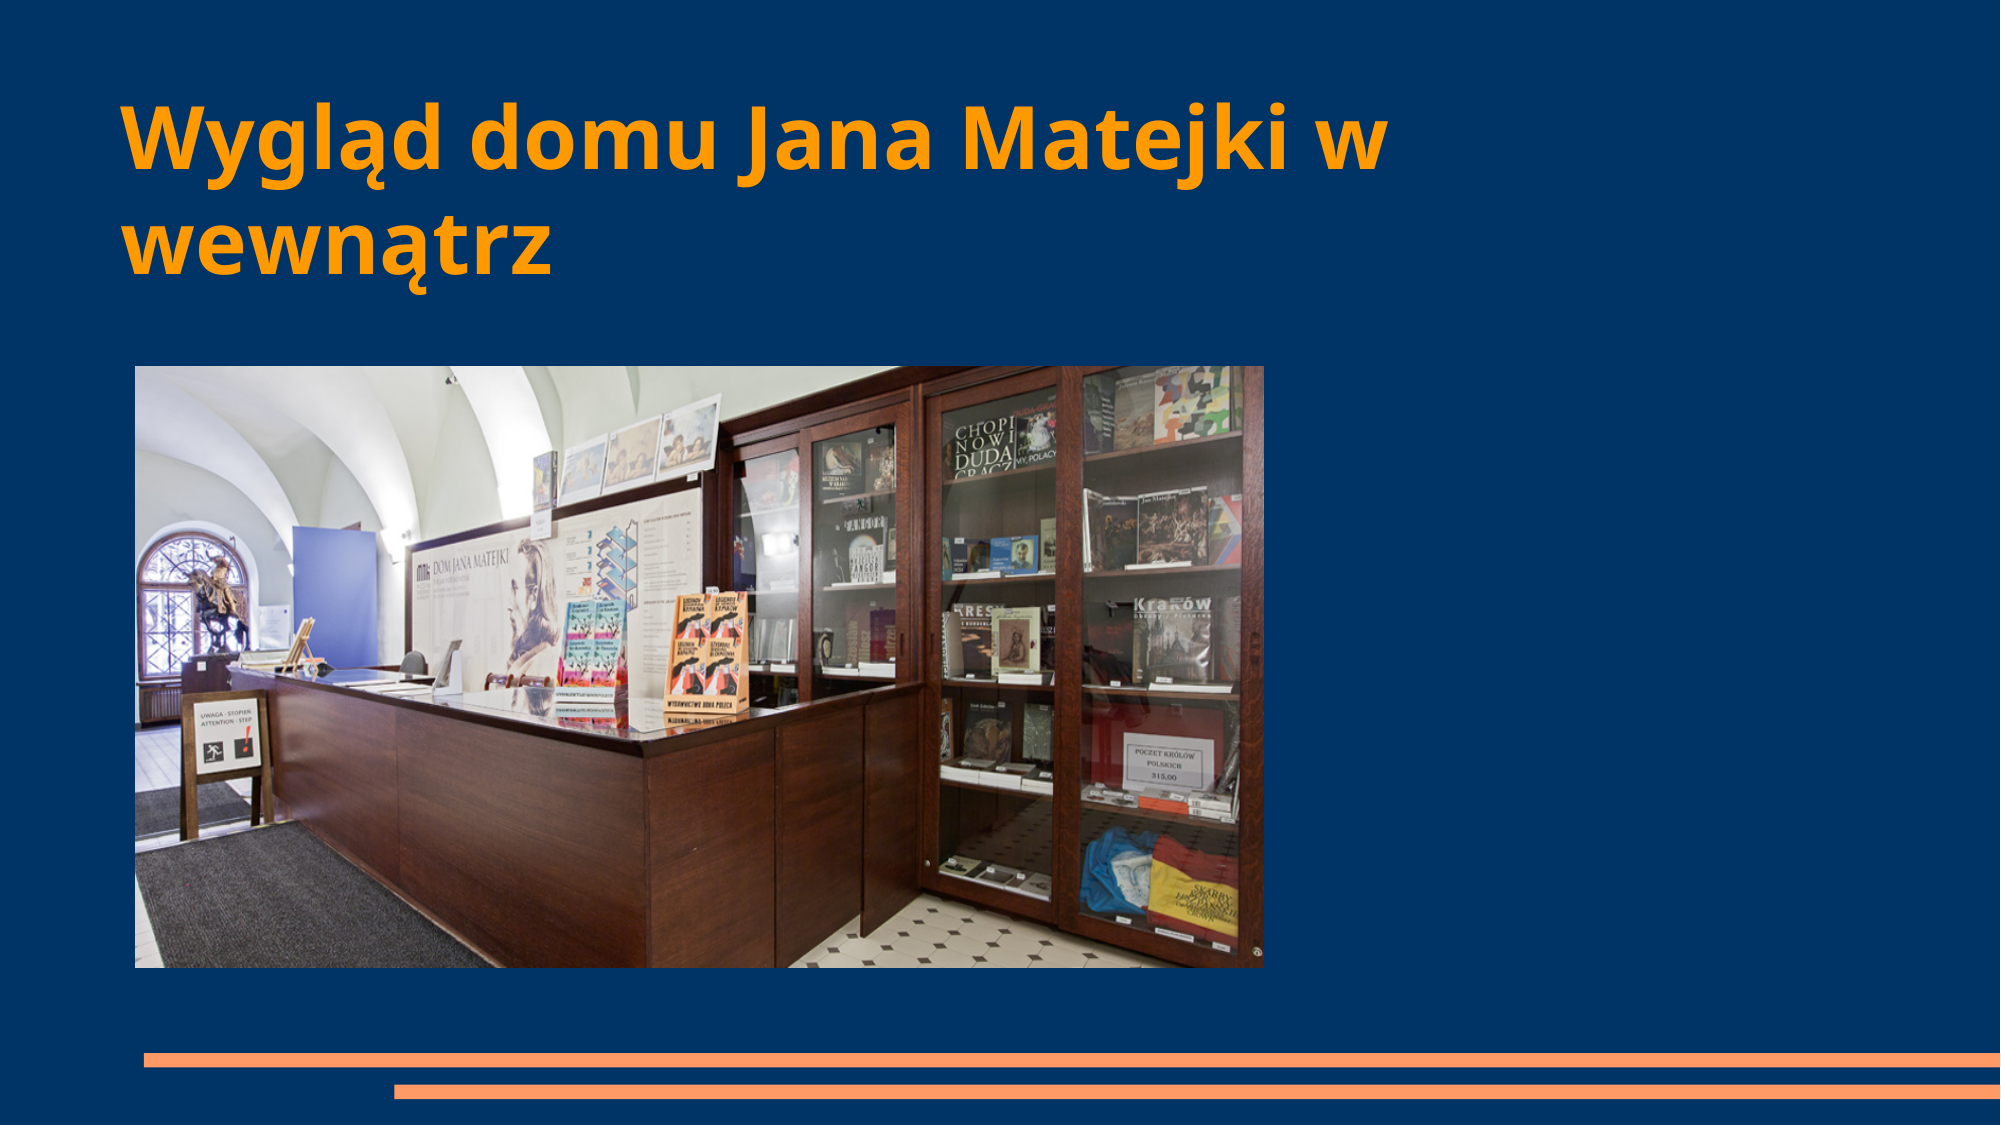

# Wygląd domu Jana Matejki w wewnątrz